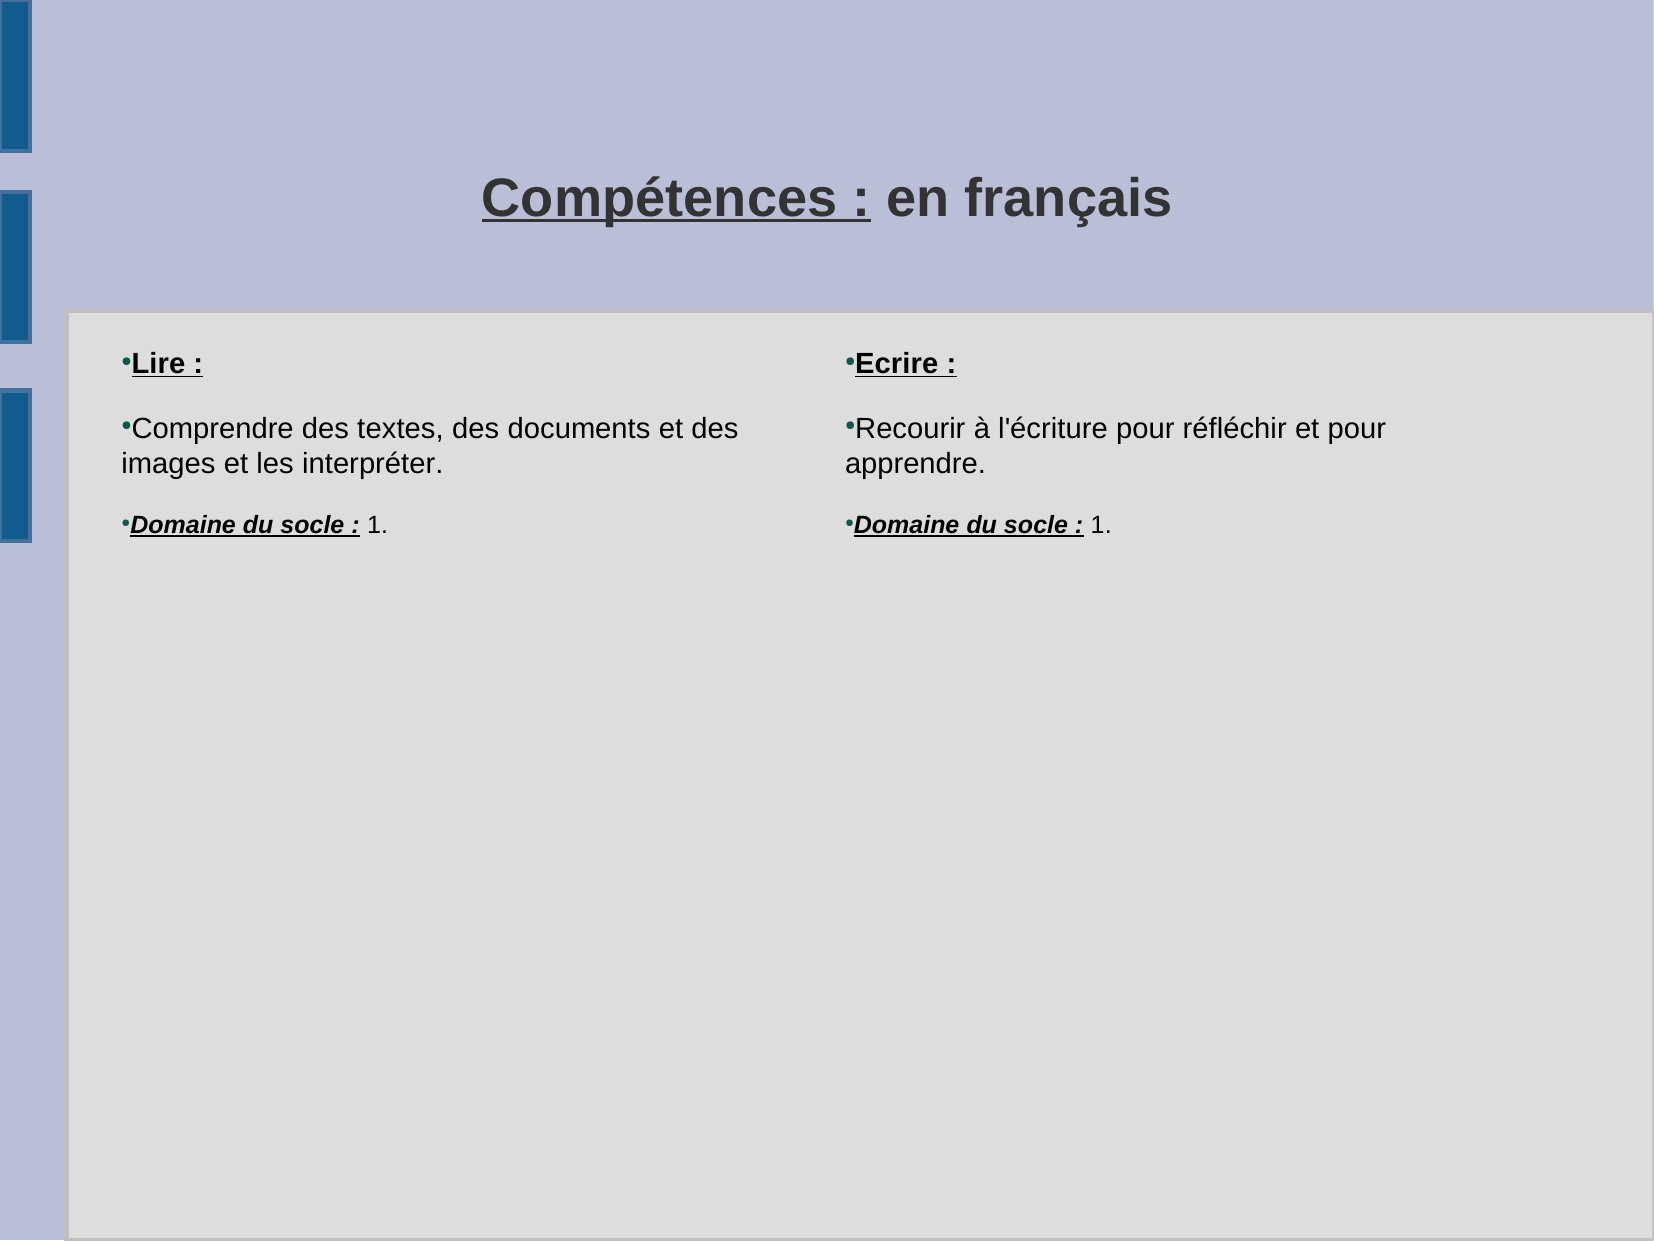

# Compétences : en français
Lire :
Comprendre des textes, des documents et des images et les interpréter.
Domaine du socle : 1.
Ecrire :
Recourir à l'écriture pour réfléchir et pour apprendre.
Domaine du socle : 1.